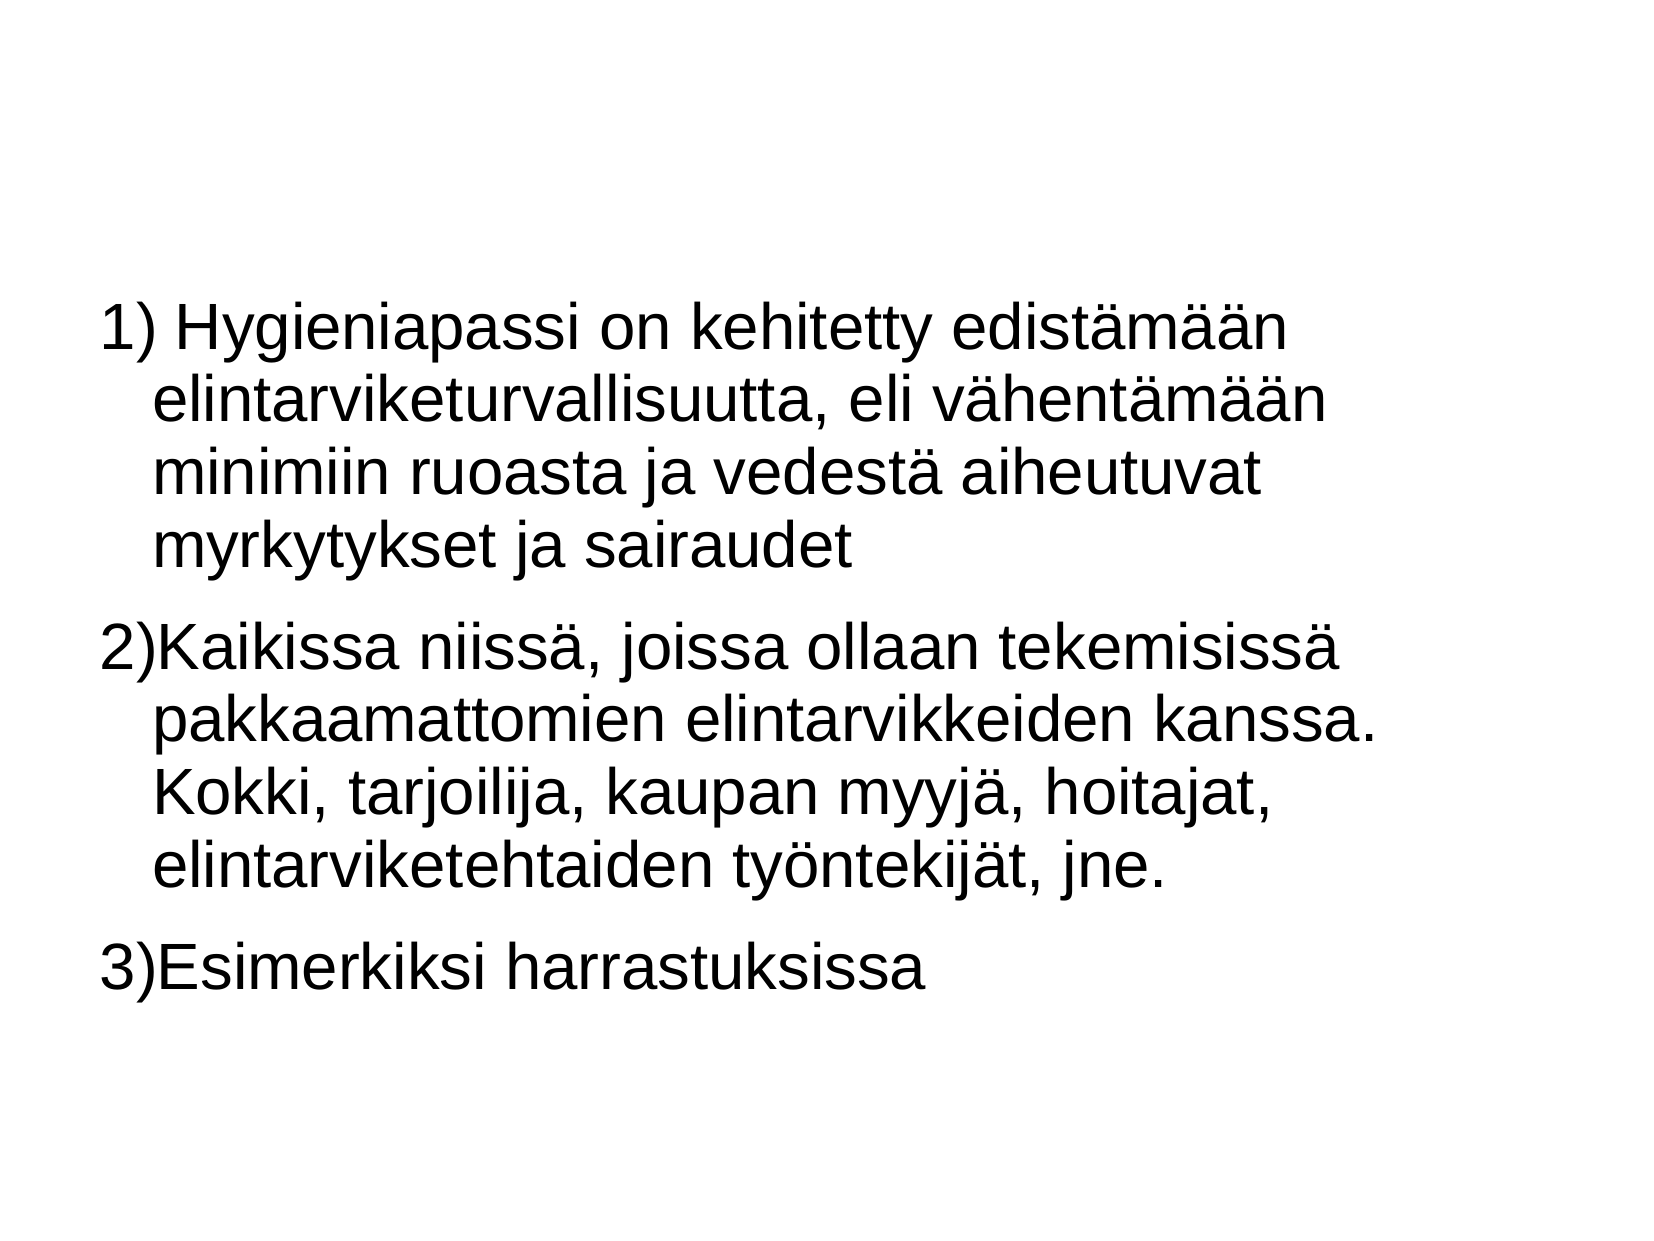

#
 Hygieniapassi on kehitetty edistämään elintarviketurvallisuutta, eli vähentämään minimiin ruoasta ja vedestä aiheutuvat myrkytykset ja sairaudet
Kaikissa niissä, joissa ollaan tekemisissä pakkaamattomien elintarvikkeiden kanssa. Kokki, tarjoilija, kaupan myyjä, hoitajat, elintarviketehtaiden työntekijät, jne.
Esimerkiksi harrastuksissa